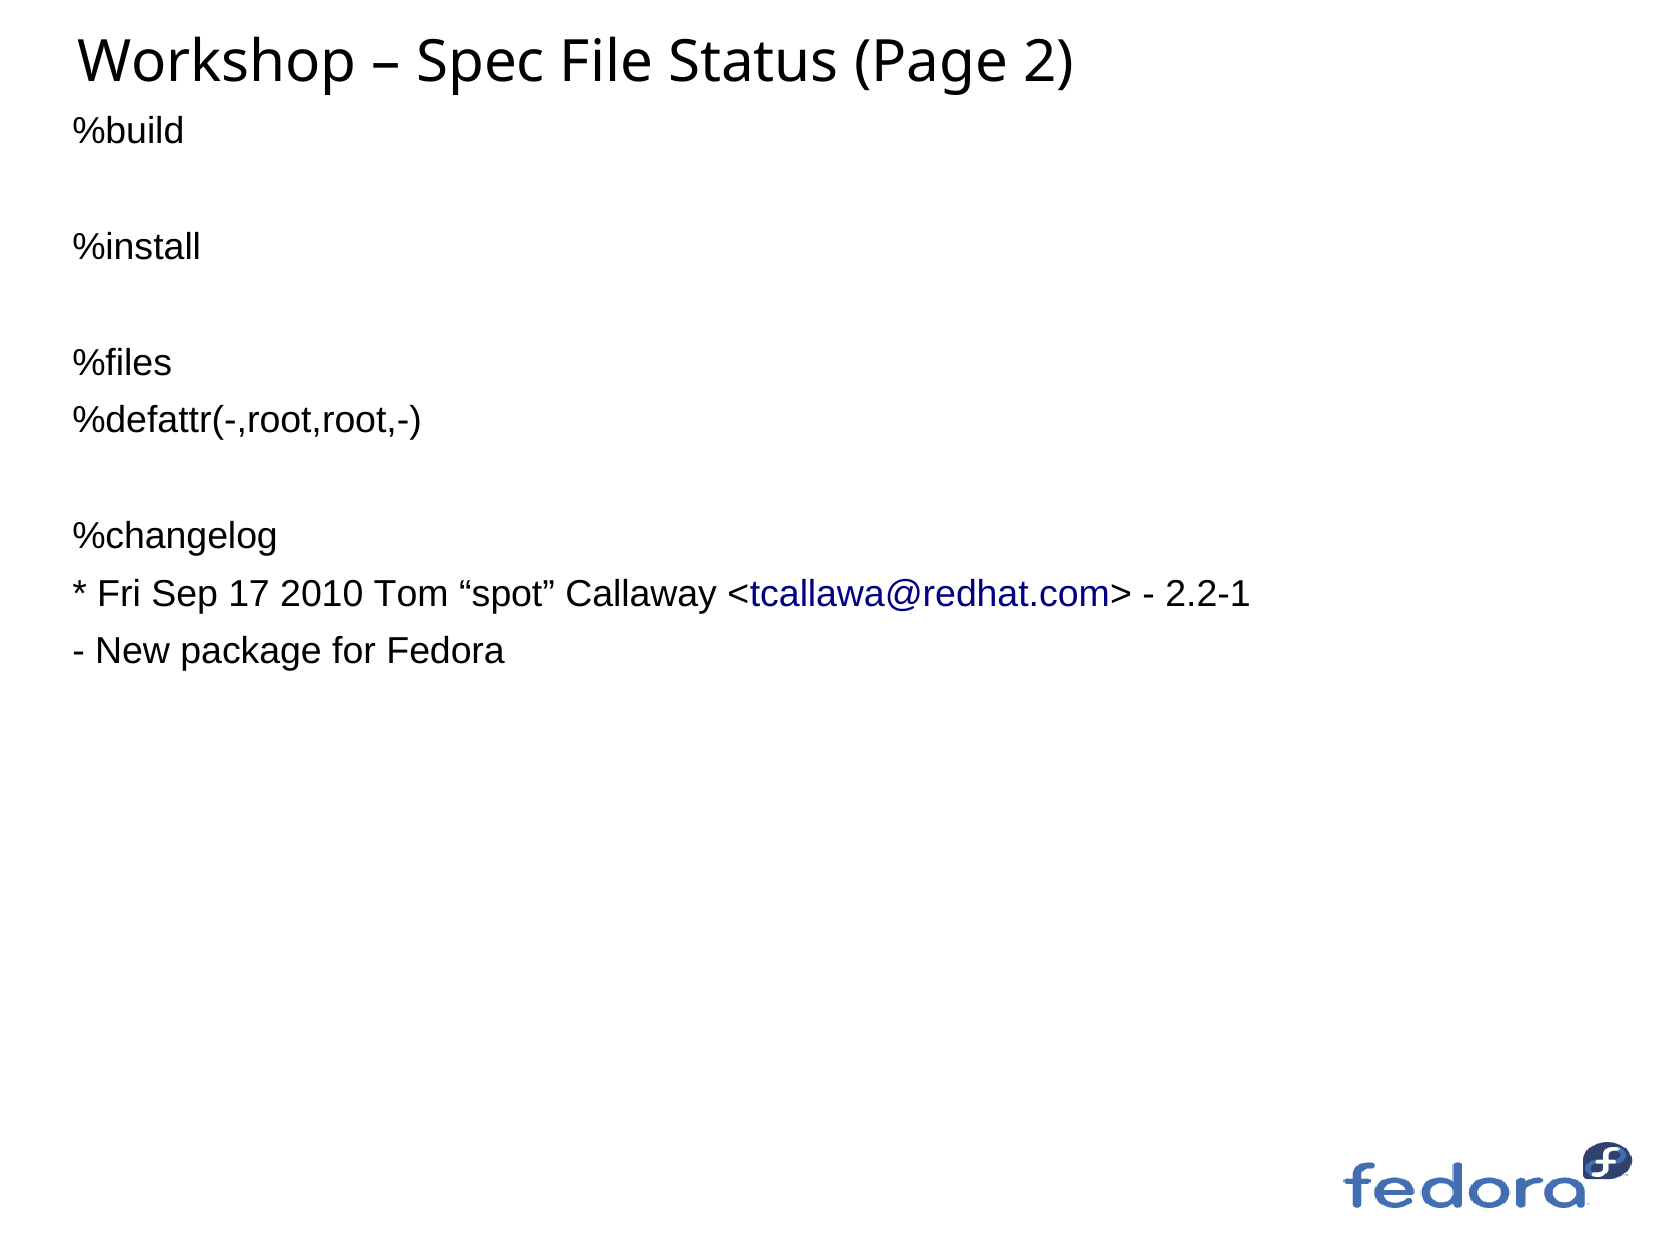

# Workshop – Spec File Status (Page 2)
%build
%install
%files
%defattr(-,root,root,-)
%changelog
* Fri Sep 17 2010 Tom “spot” Callaway <tcallawa@redhat.com> - 2.2-1
- New package for Fedora